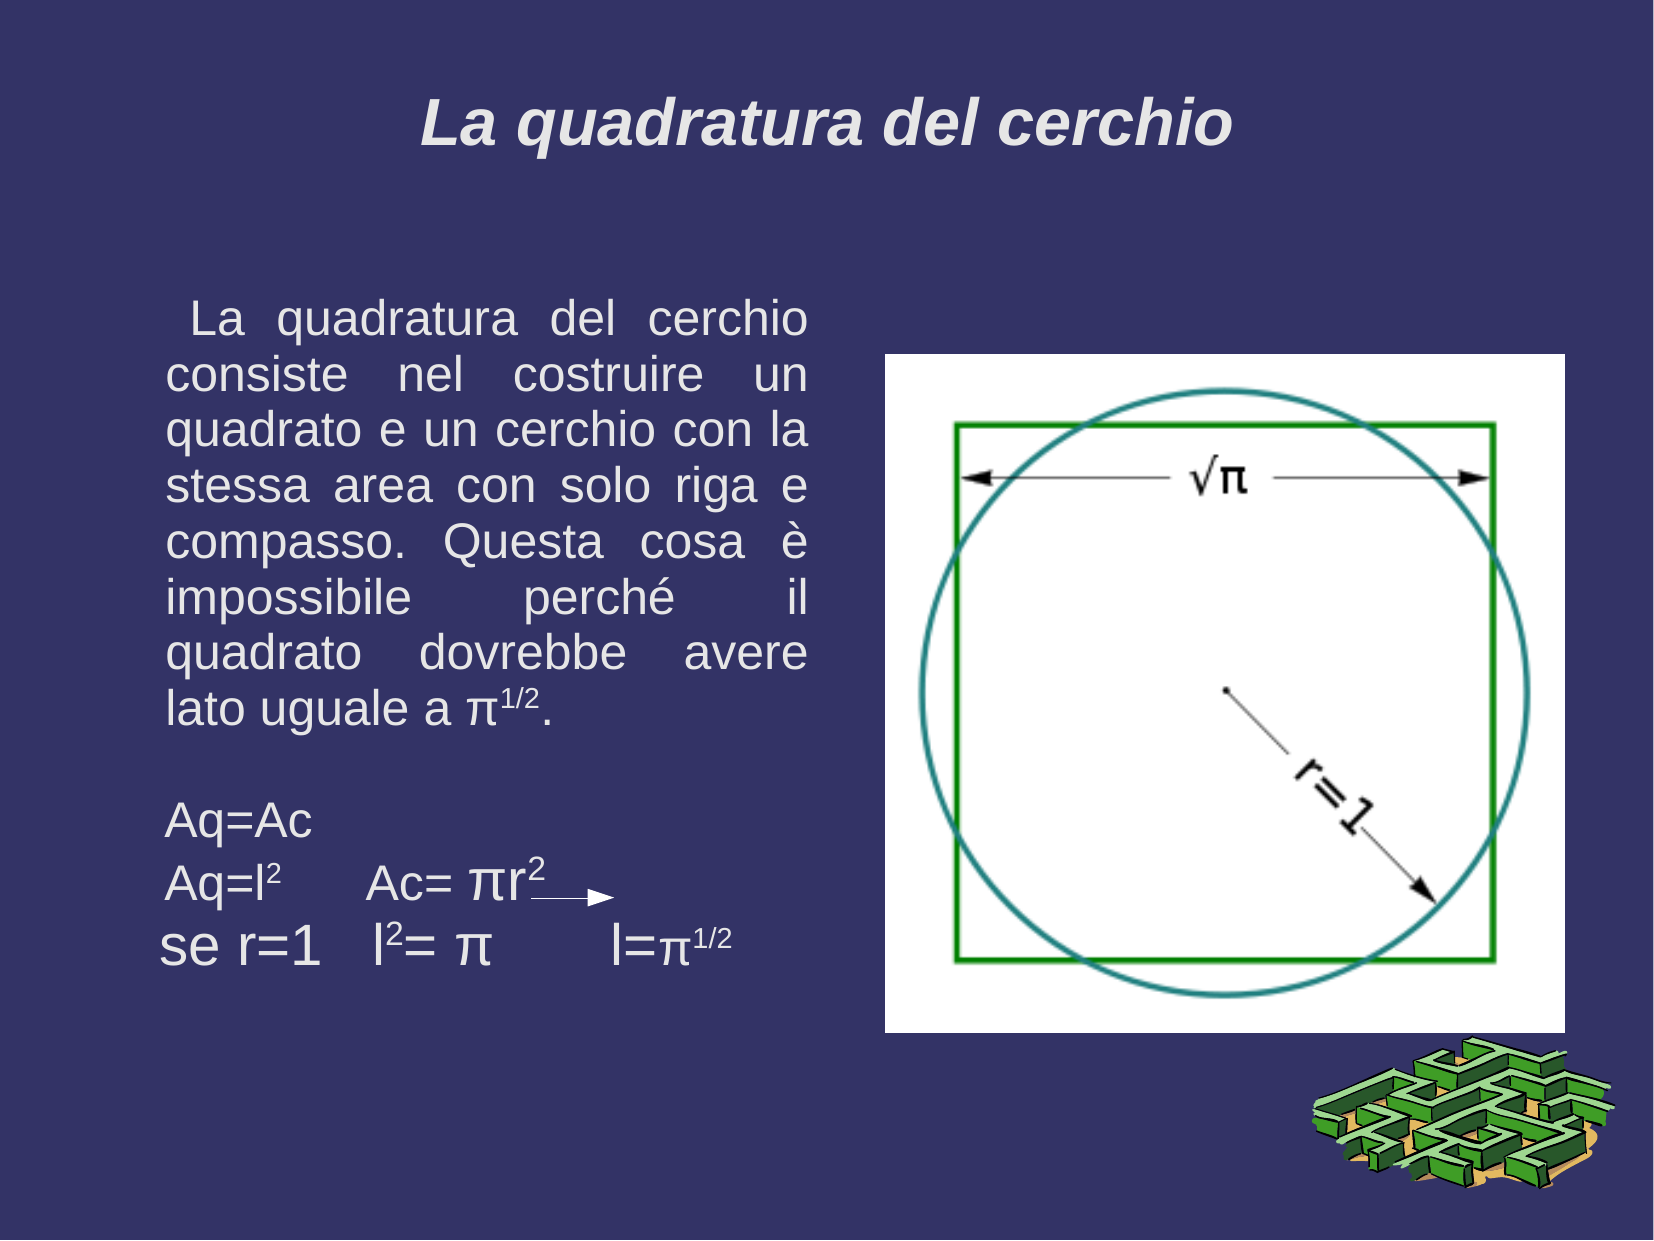

# La quadratura del cerchio
 La quadratura del cerchio consiste nel costruire un quadrato e un cerchio con la stessa area con solo riga e compasso. Questa cosa è impossibile perché il quadrato dovrebbe avere lato uguale a π1/2.
 Aq=Ac
 Aq=l2 Ac= πr2
 se r=1 l2= π l=π1/2